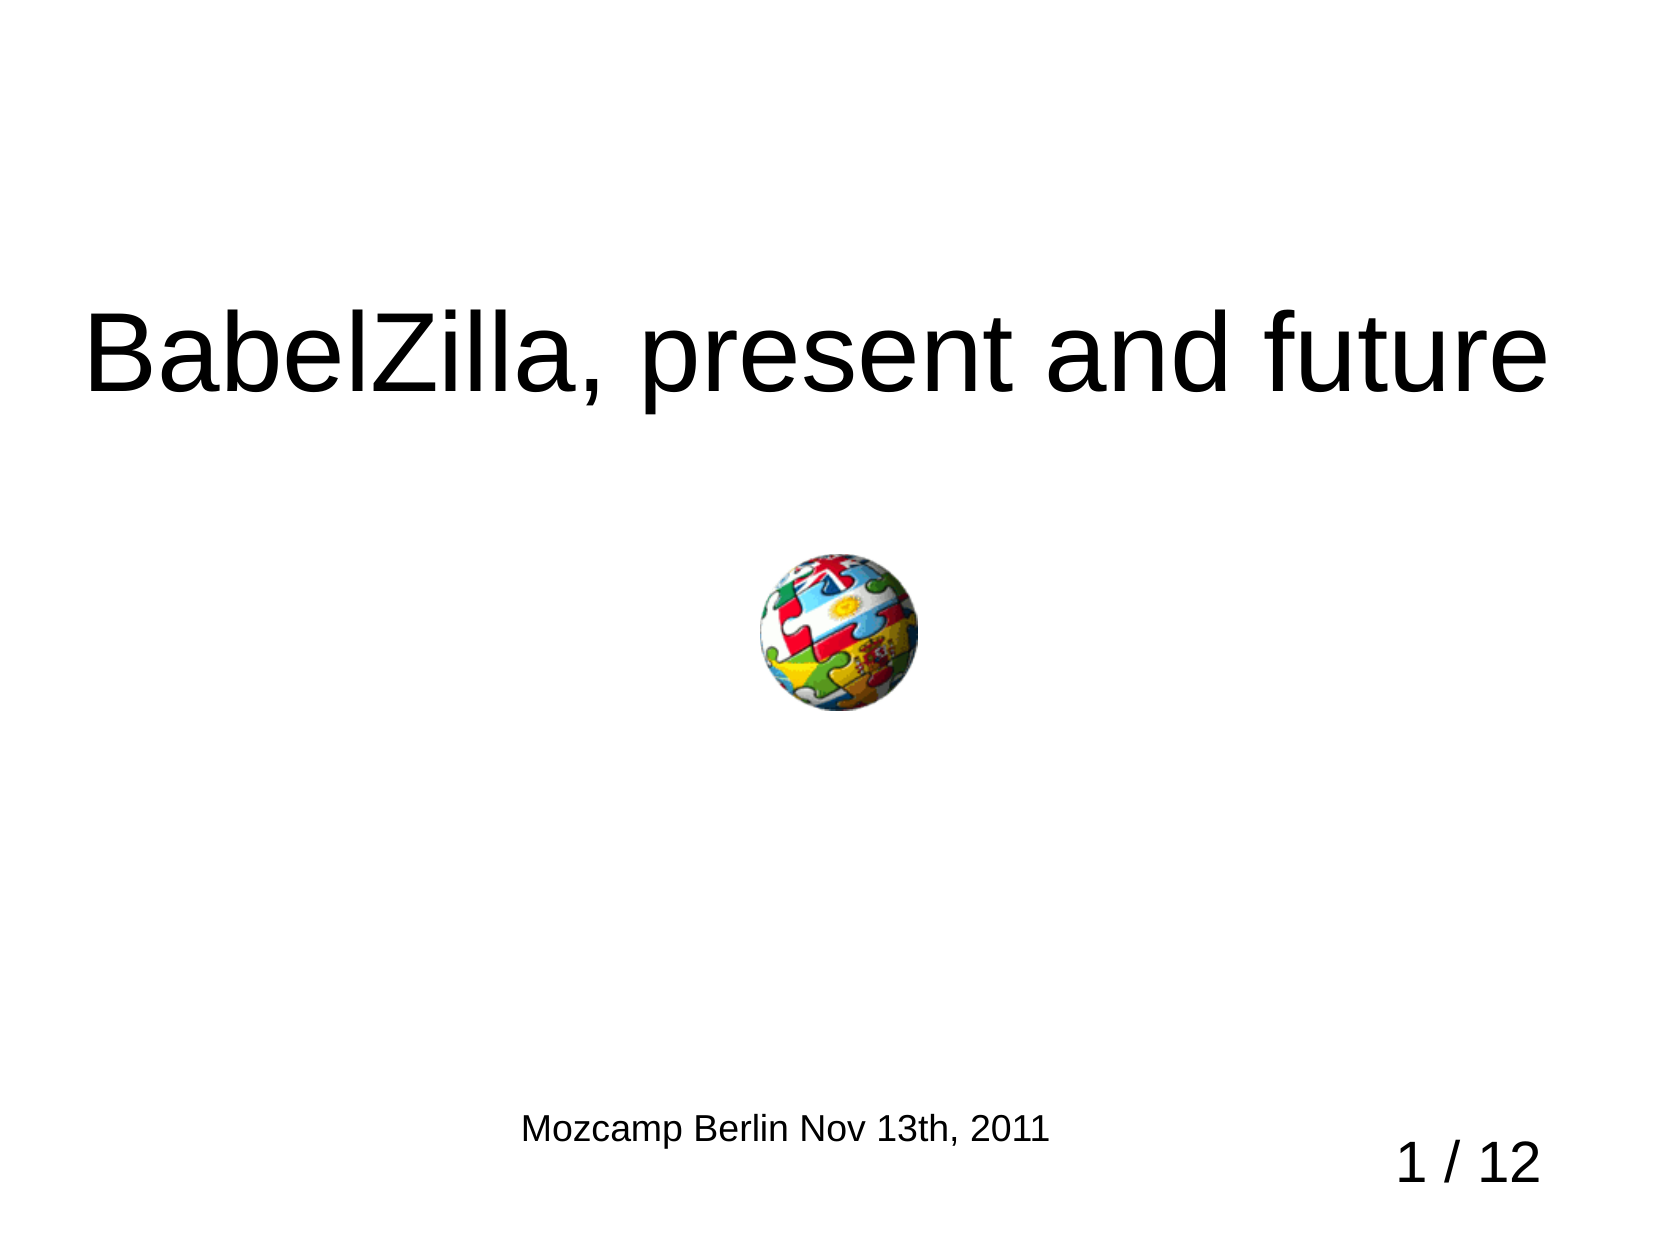

#
BabelZilla, present and future
Mozcamp Berlin Nov 13th, 2011